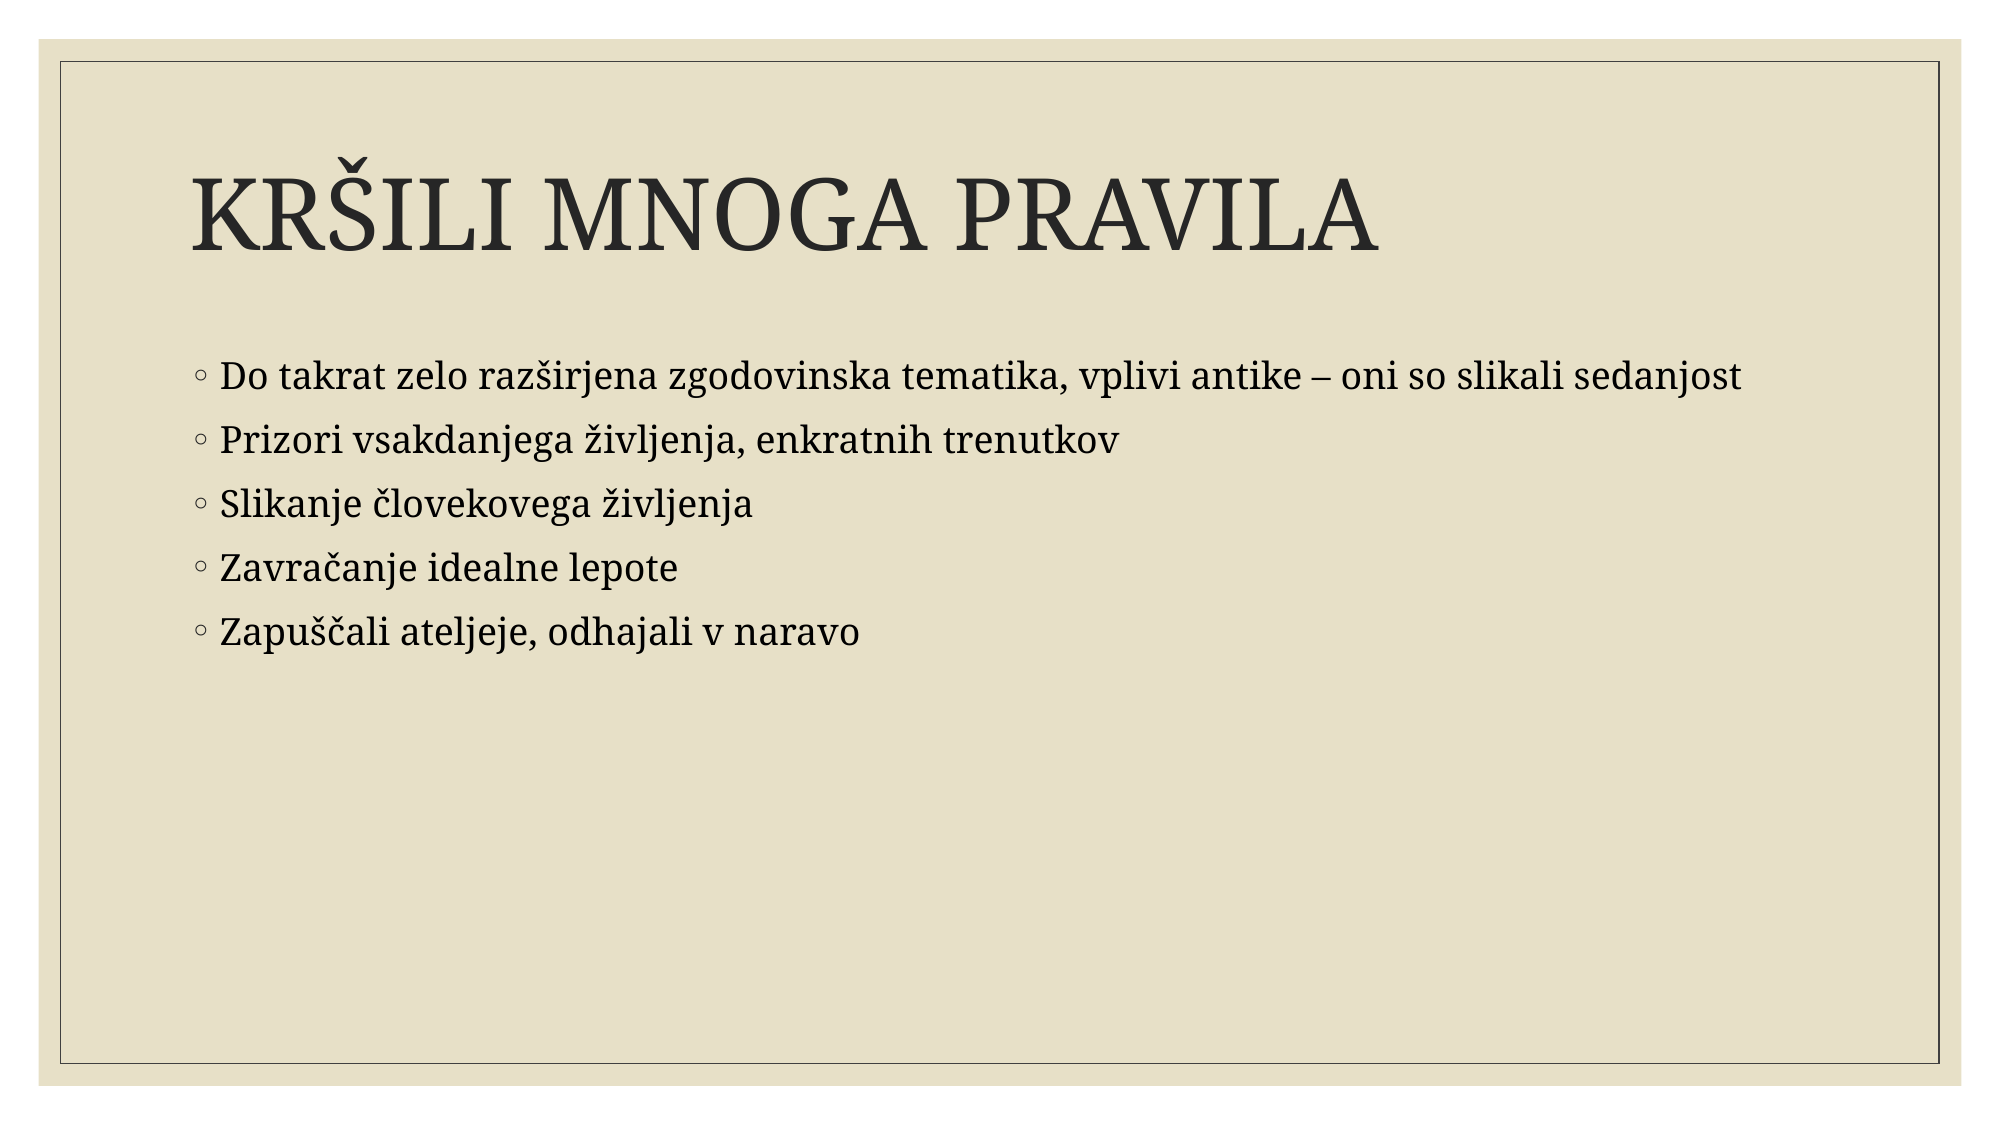

# KRŠILI MNOGA PRAVILA
Do takrat zelo razširjena zgodovinska tematika, vplivi antike – oni so slikali sedanjost
Prizori vsakdanjega življenja, enkratnih trenutkov
Slikanje človekovega življenja
Zavračanje idealne lepote
Zapuščali ateljeje, odhajali v naravo